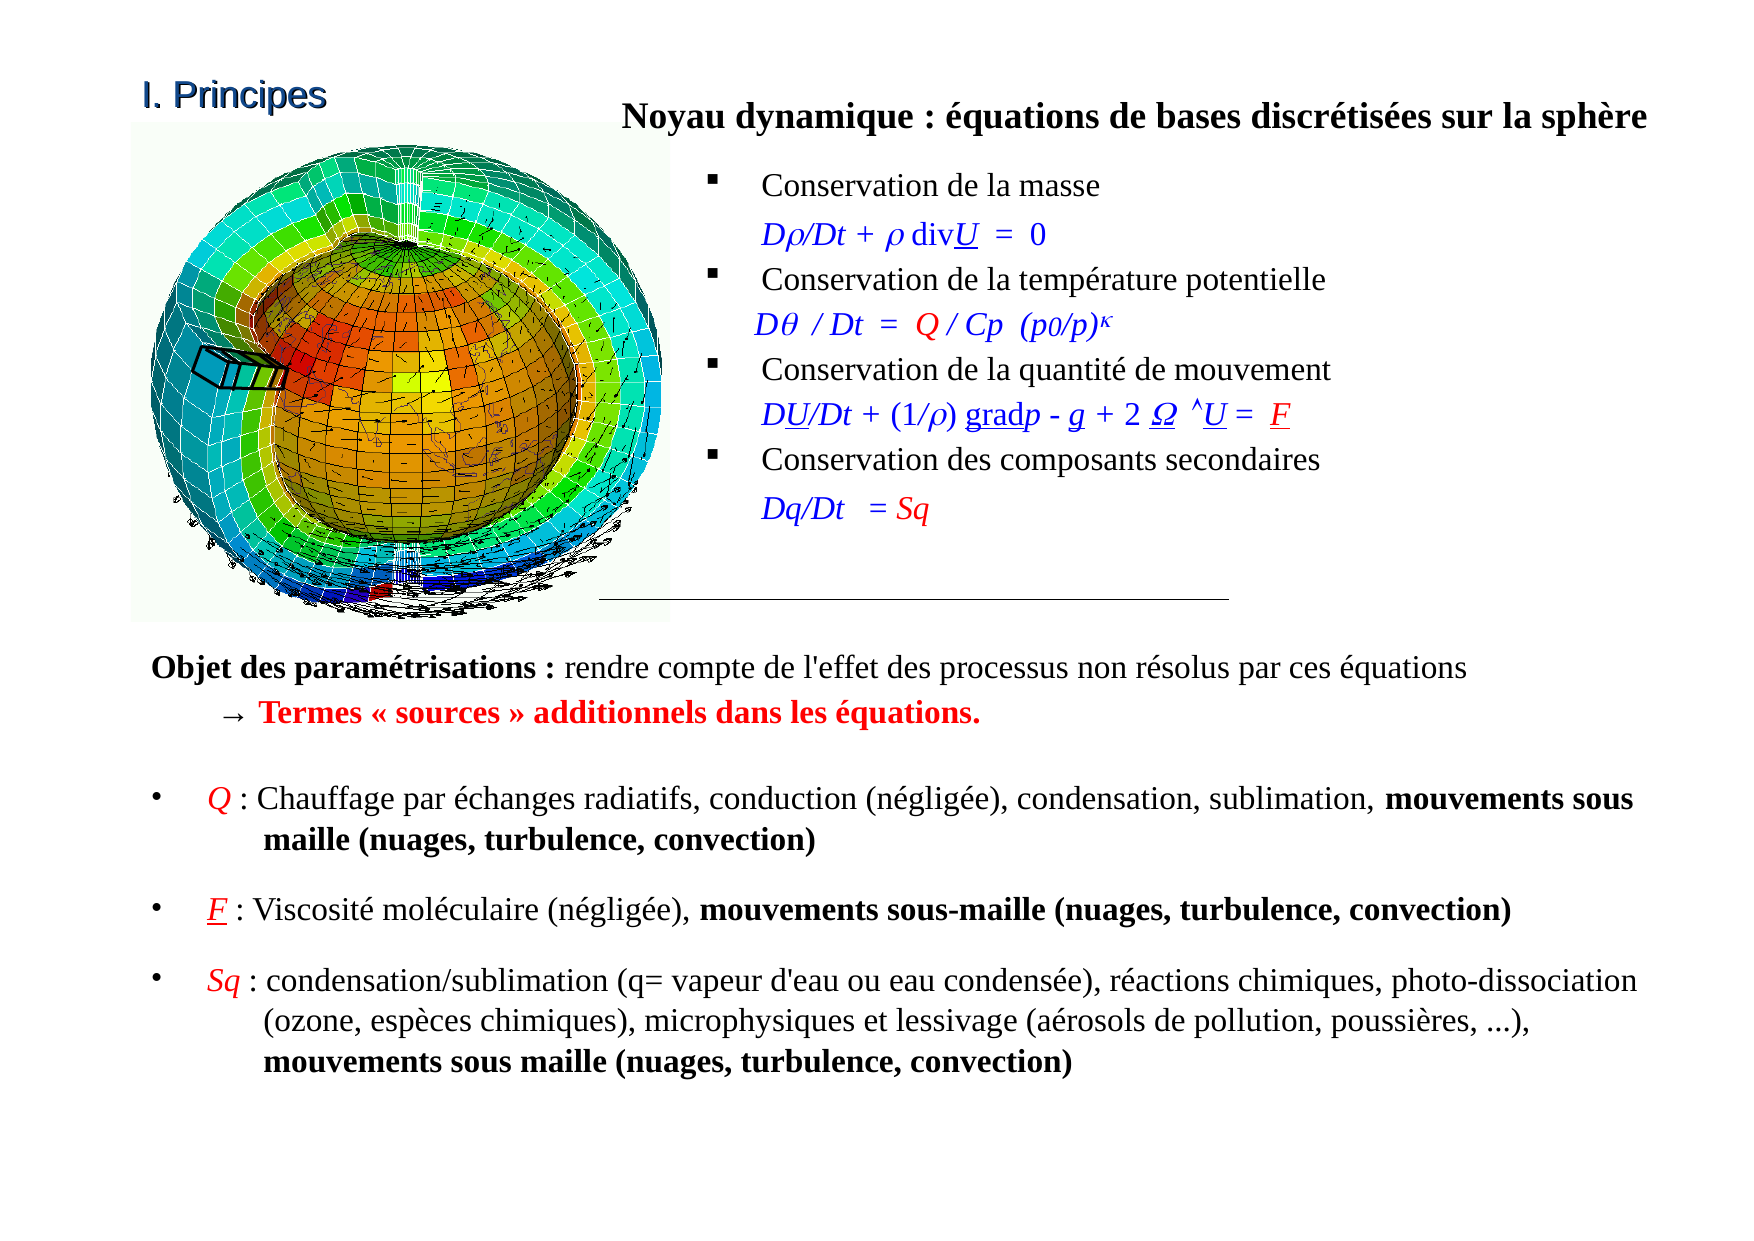

I. Principes
Noyau dynamique : équations de bases discrétisées sur la sphère
# Conservation de la masse
	D/Dt +  divU = 0
Conservation de la température potentielle
 Dq / Dt = Q / Cp (p0/p)k
Conservation de la quantité de mouvement
	DU/Dt + (1/) gradp - g + 2 U = F
Conservation des composants secondaires
	Dq/Dt = Sq
Objet des paramétrisations : rendre compte de l'effet des processus non résolus par ces équations
 → Termes « sources » additionnels dans les équations.
Q : Chauffage par échanges radiatifs, conduction (négligée), condensation, sublimation, mouvements sous maille (nuages, turbulence, convection)
F : Viscosité moléculaire (négligée), mouvements sous-maille (nuages, turbulence, convection)
Sq : condensation/sublimation (q= vapeur d'eau ou eau condensée), réactions chimiques, photo-dissociation (ozone, espèces chimiques), microphysiques et lessivage (aérosols de pollution, poussières, ...), mouvements sous maille (nuages, turbulence, convection)